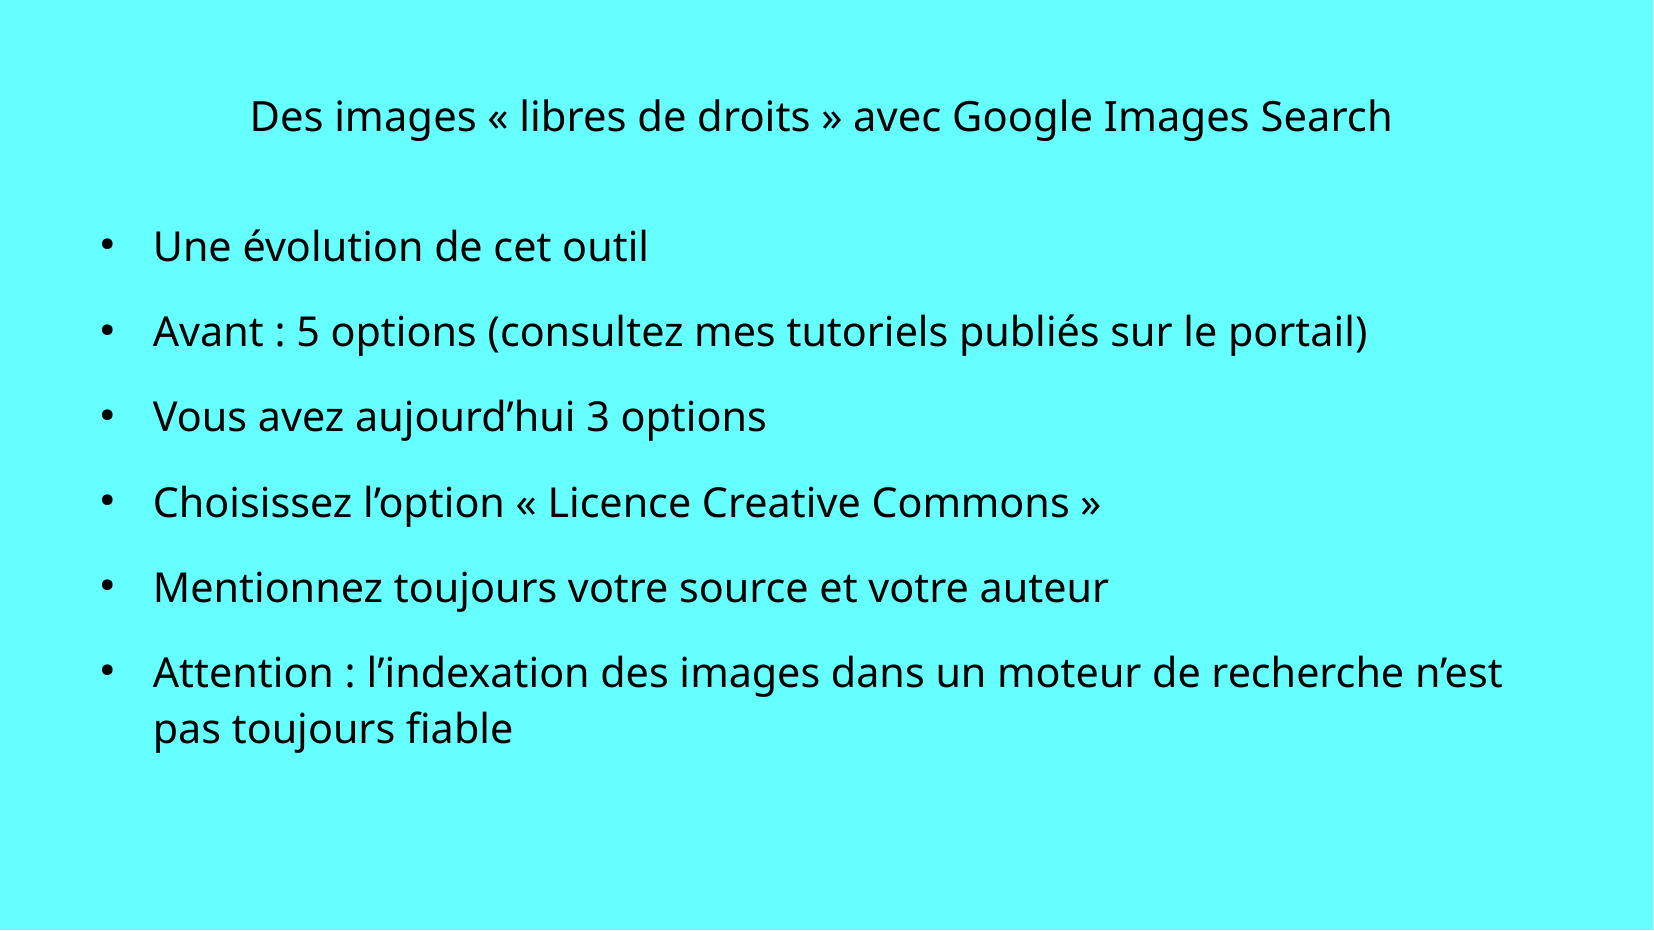

# Des images « libres de droits » avec Google Images Search
Une évolution de cet outil
Avant : 5 options (consultez mes tutoriels publiés sur le portail)
Vous avez aujourd’hui 3 options
Choisissez l’option « Licence Creative Commons »
Mentionnez toujours votre source et votre auteur
Attention : l’indexation des images dans un moteur de recherche n’est pas toujours fiable